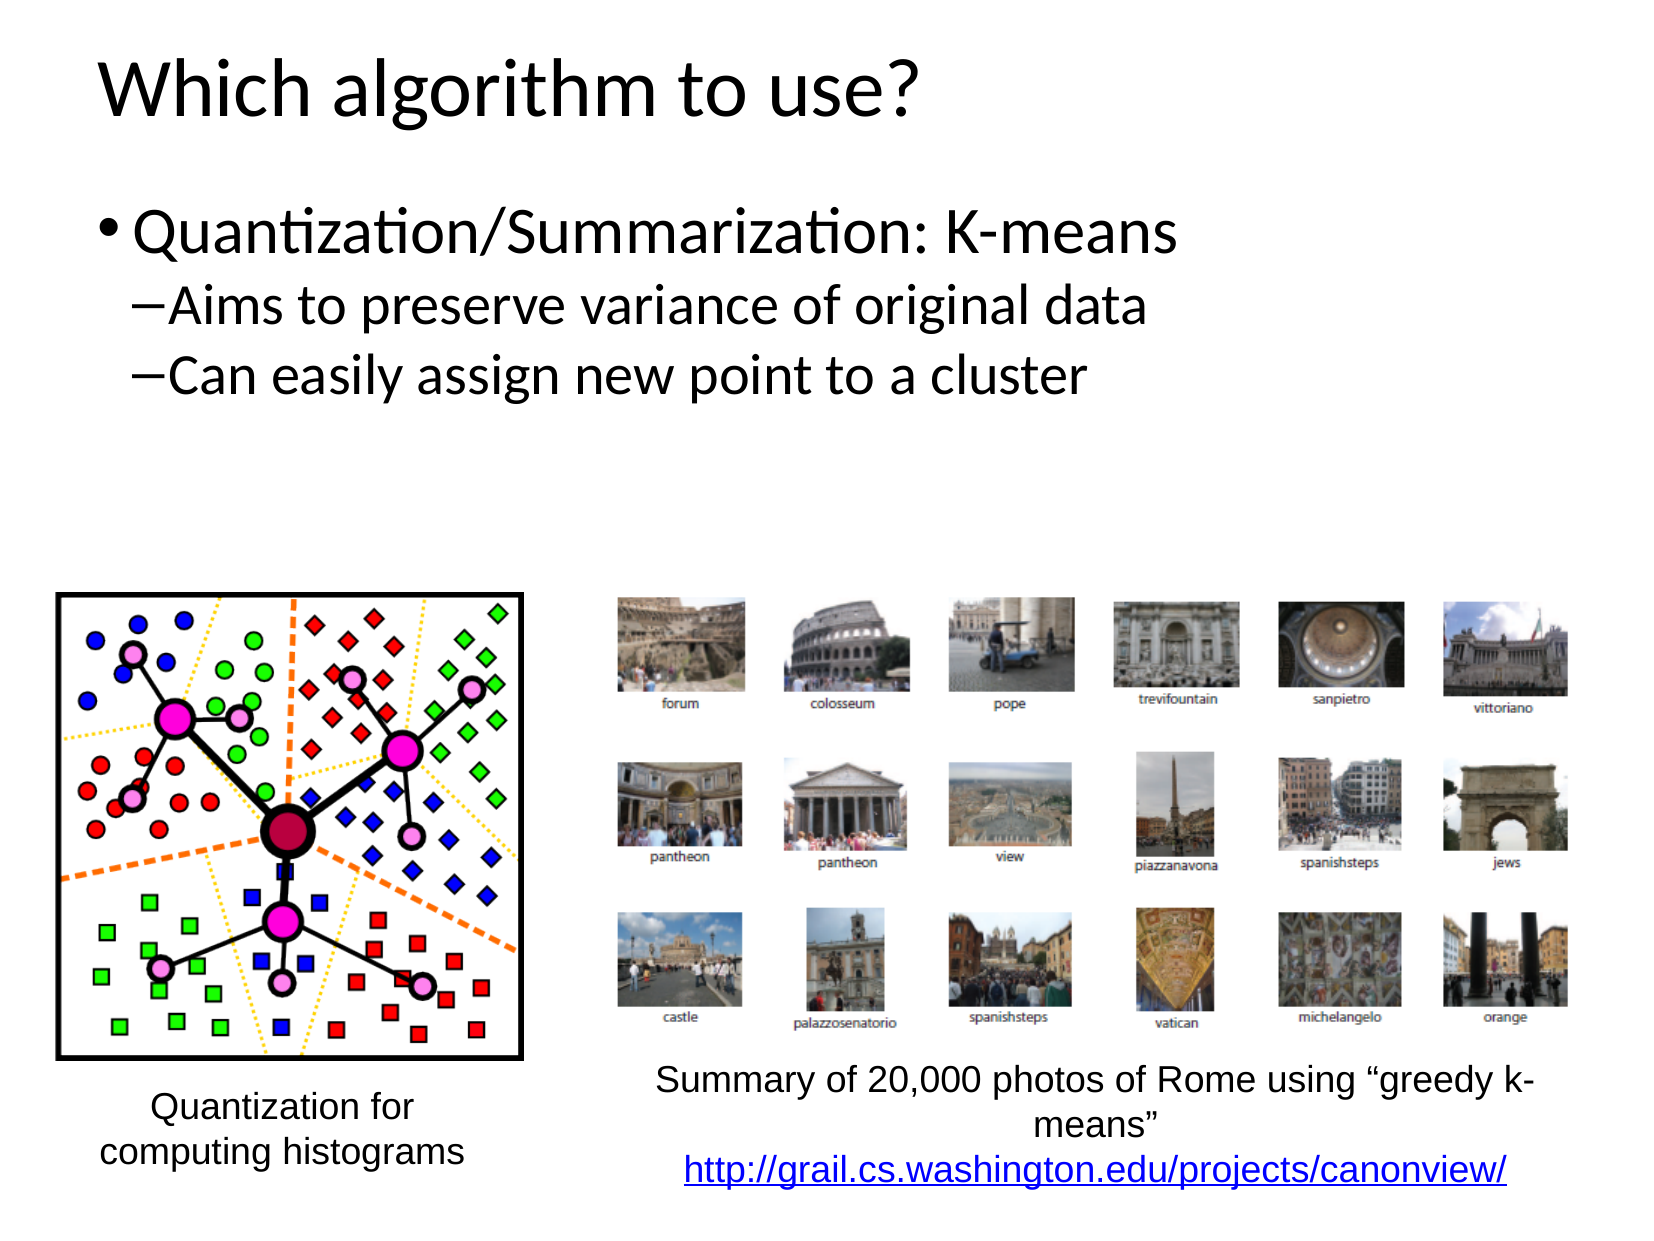

Which algorithm to use?
Quantization/Summarization: K-means
Aims to preserve variance of original data
Can easily assign new point to a cluster
Summary of 20,000 photos of Rome using “greedy k-means”
http://grail.cs.washington.edu/projects/canonview/
Quantization for computing histograms